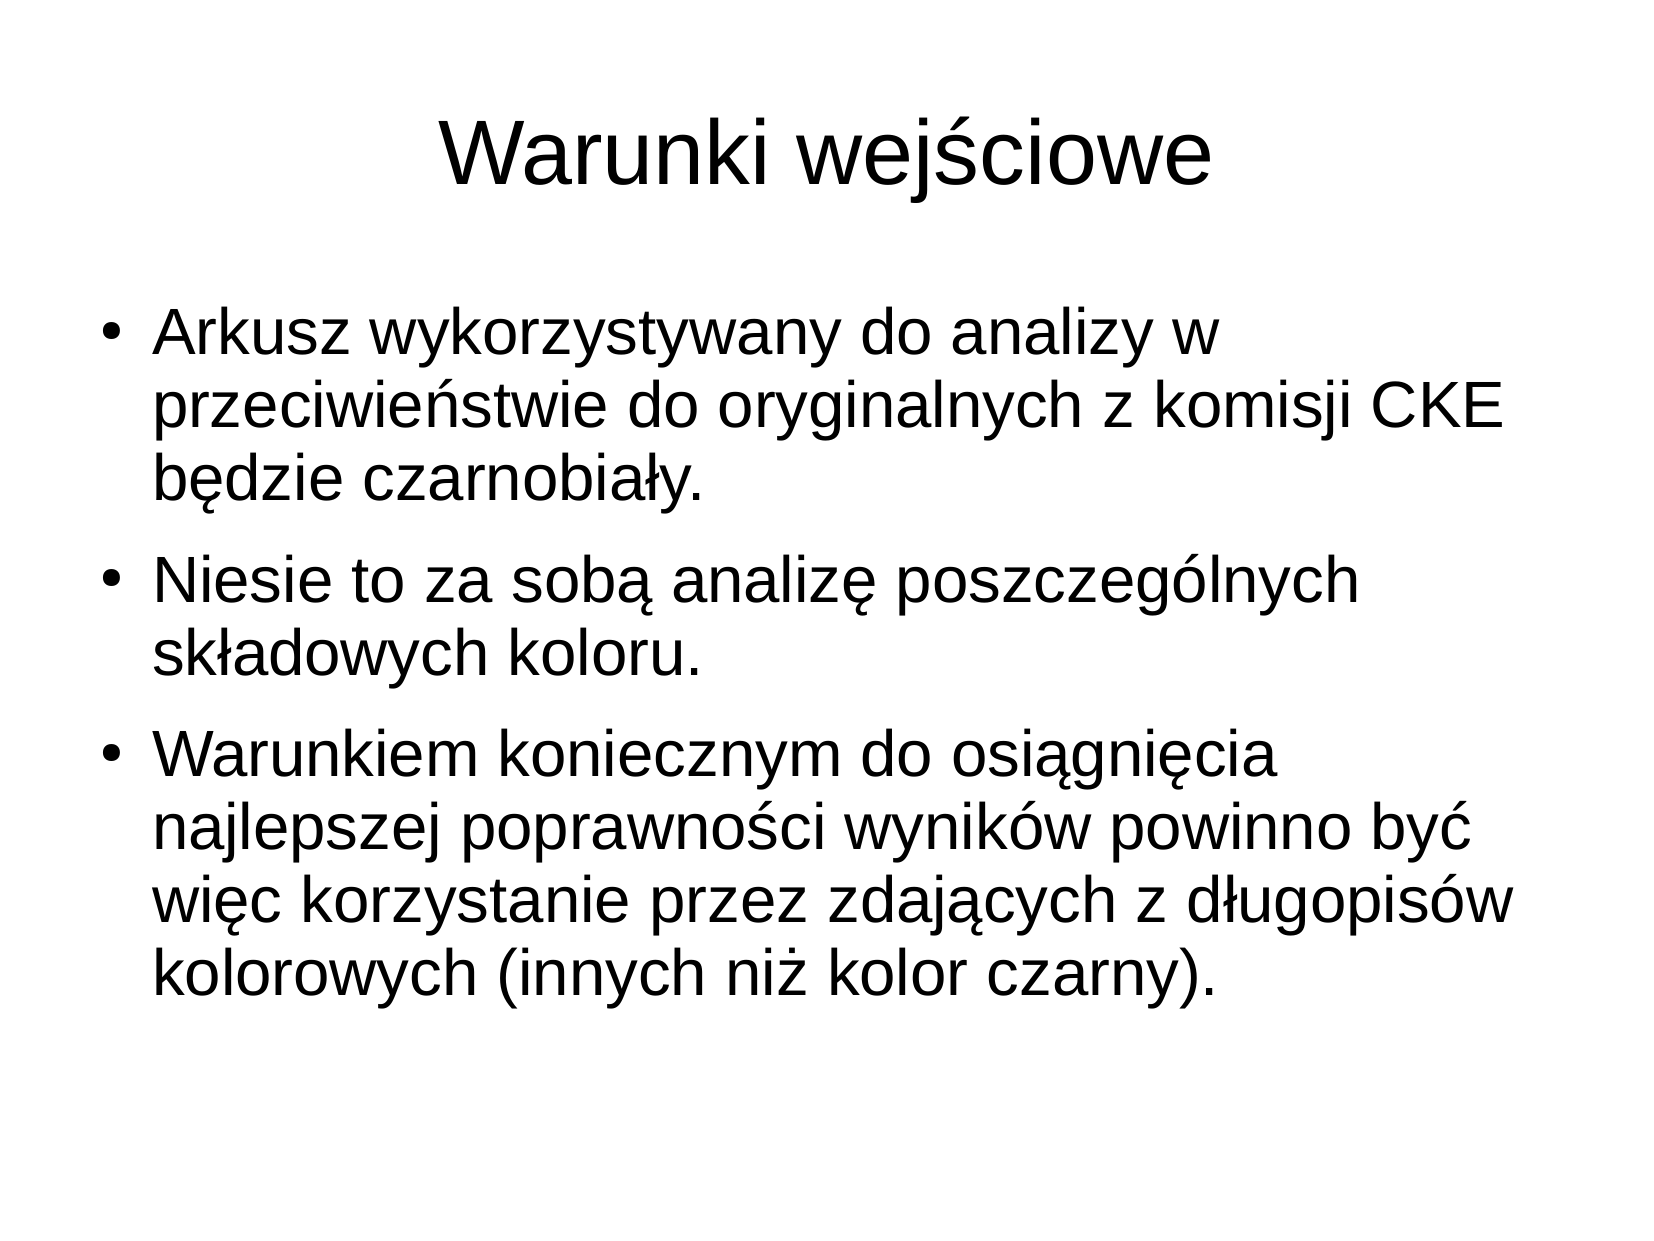

# Warunki wejściowe
Arkusz wykorzystywany do analizy w przeciwieństwie do oryginalnych z komisji CKE będzie czarnobiały.
Niesie to za sobą analizę poszczególnych składowych koloru.
Warunkiem koniecznym do osiągnięcia najlepszej poprawności wyników powinno być więc korzystanie przez zdających z długopisów kolorowych (innych niż kolor czarny).